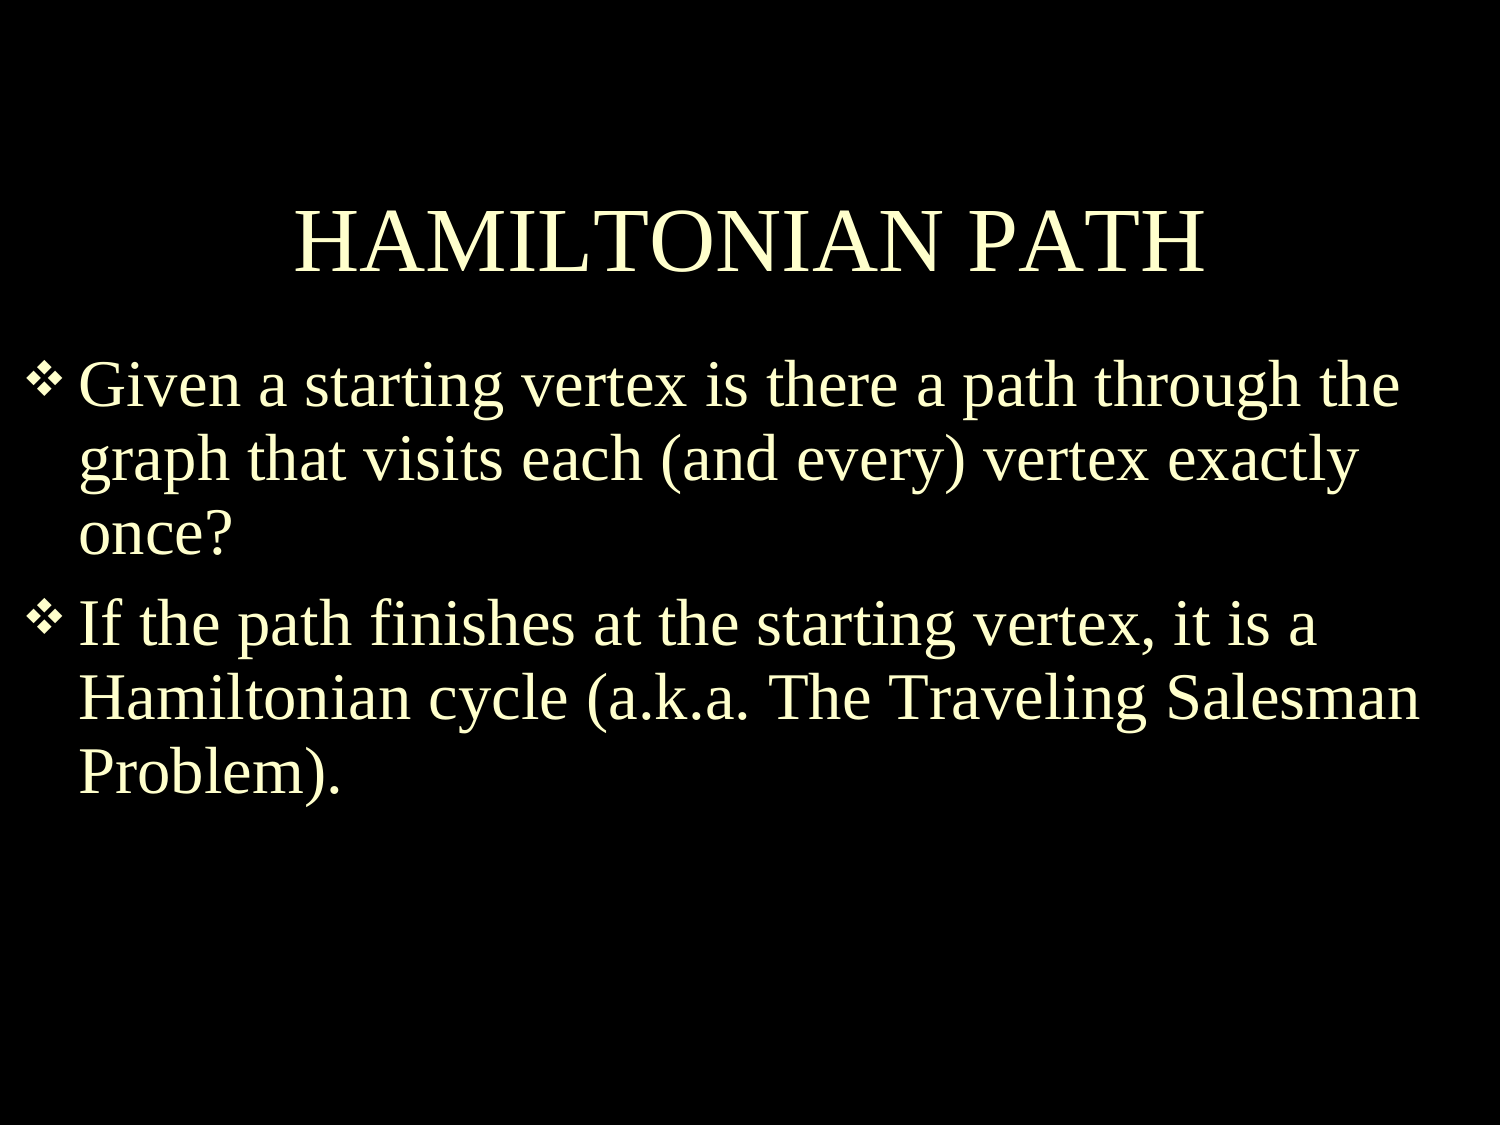

# HAMILTONIAN PATH
Given a starting vertex is there a path through the graph that visits each (and every) vertex exactly once?
If the path finishes at the starting vertex, it is a Hamiltonian cycle (a.k.a. The Traveling Salesman Problem).